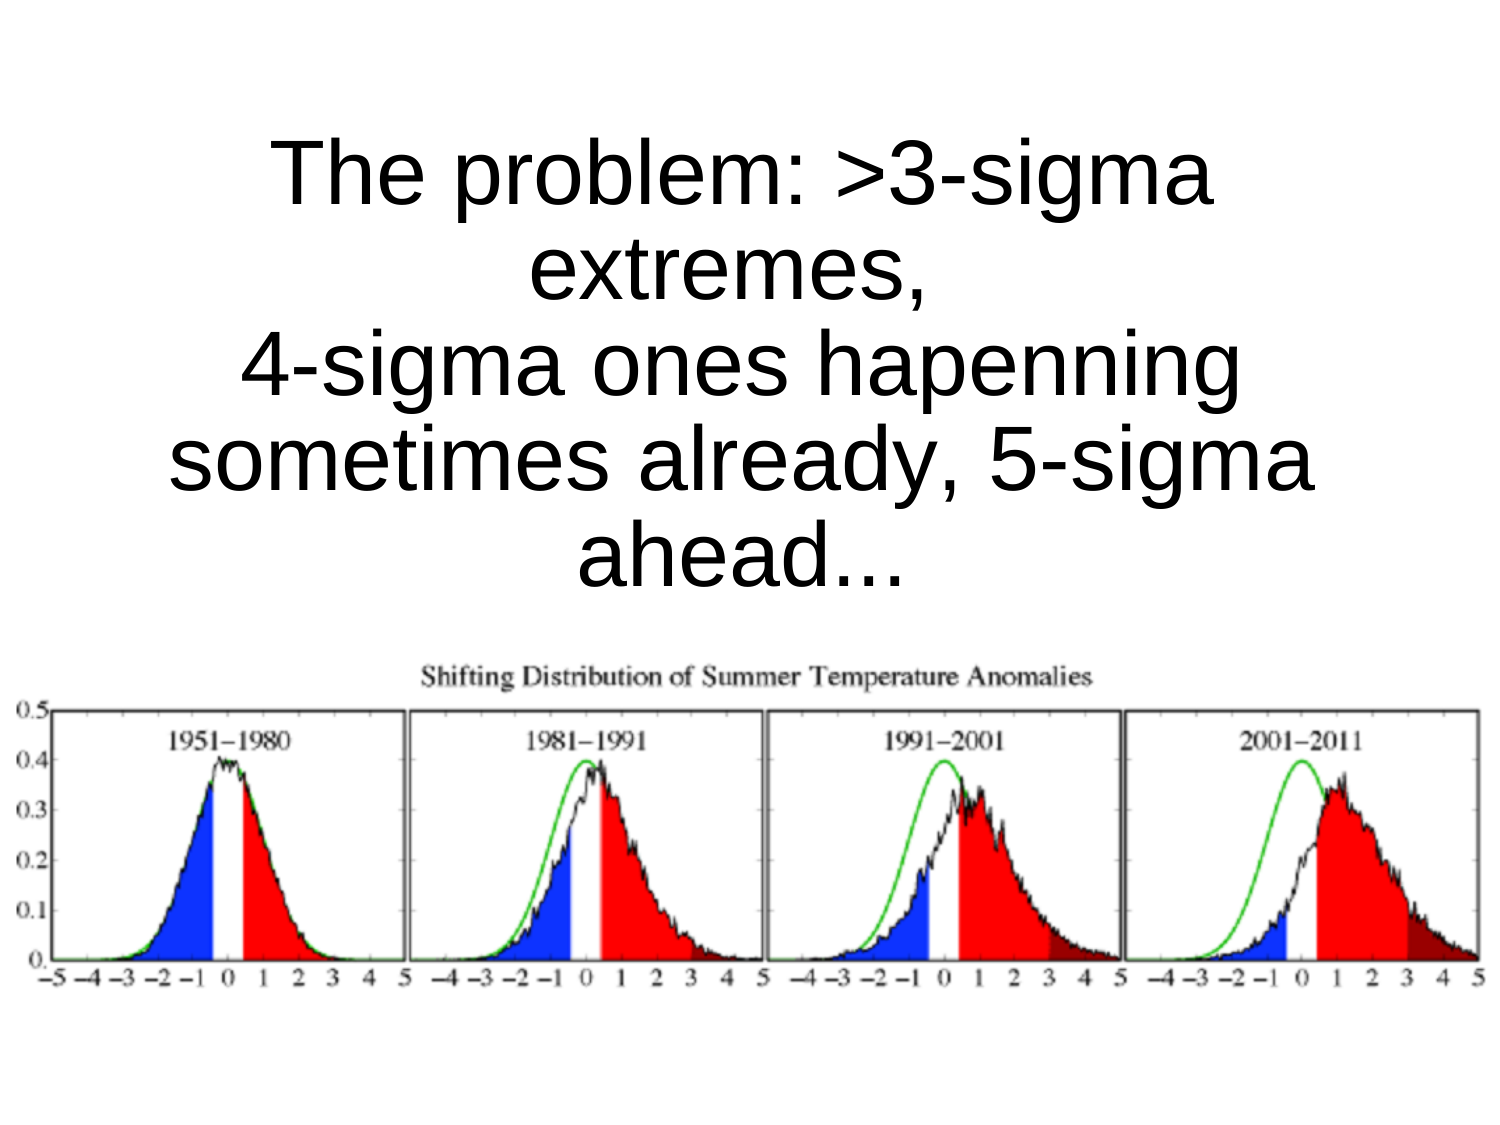

# The problem: >3-sigma extremes, 4-sigma ones hapenning sometimes already, 5-sigma ahead...